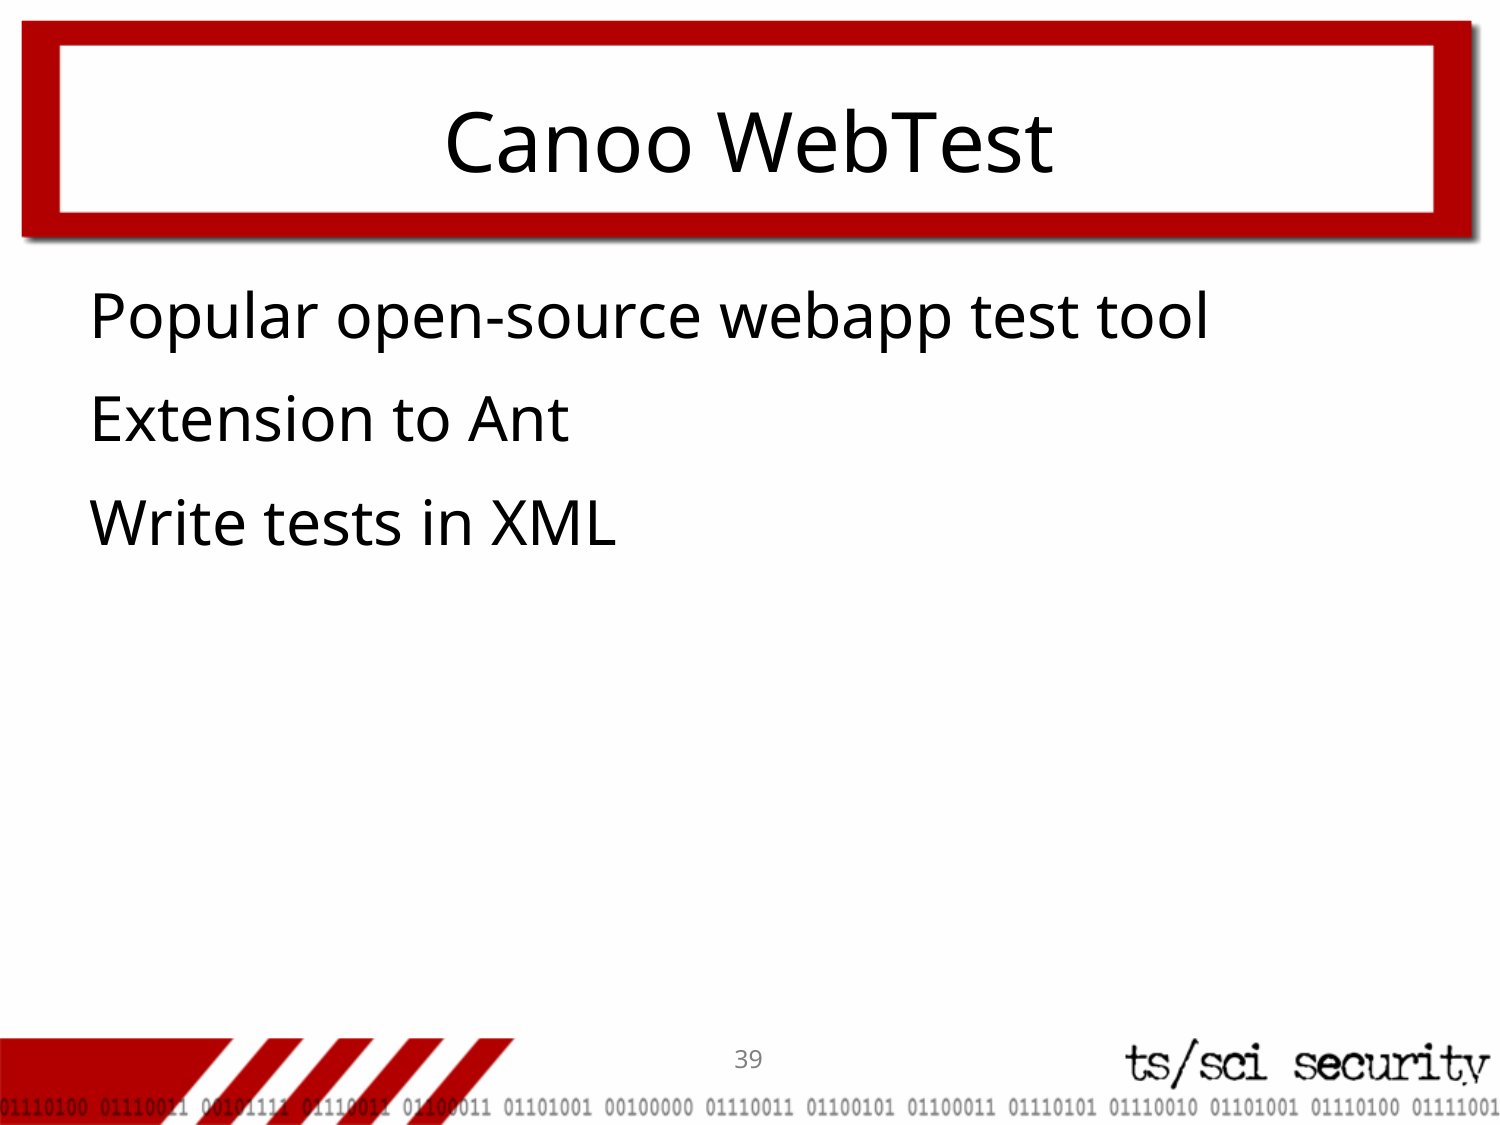

# Canoo WebTest
Popular open-source webapp test tool
Extension to Ant
Write tests in XML
39